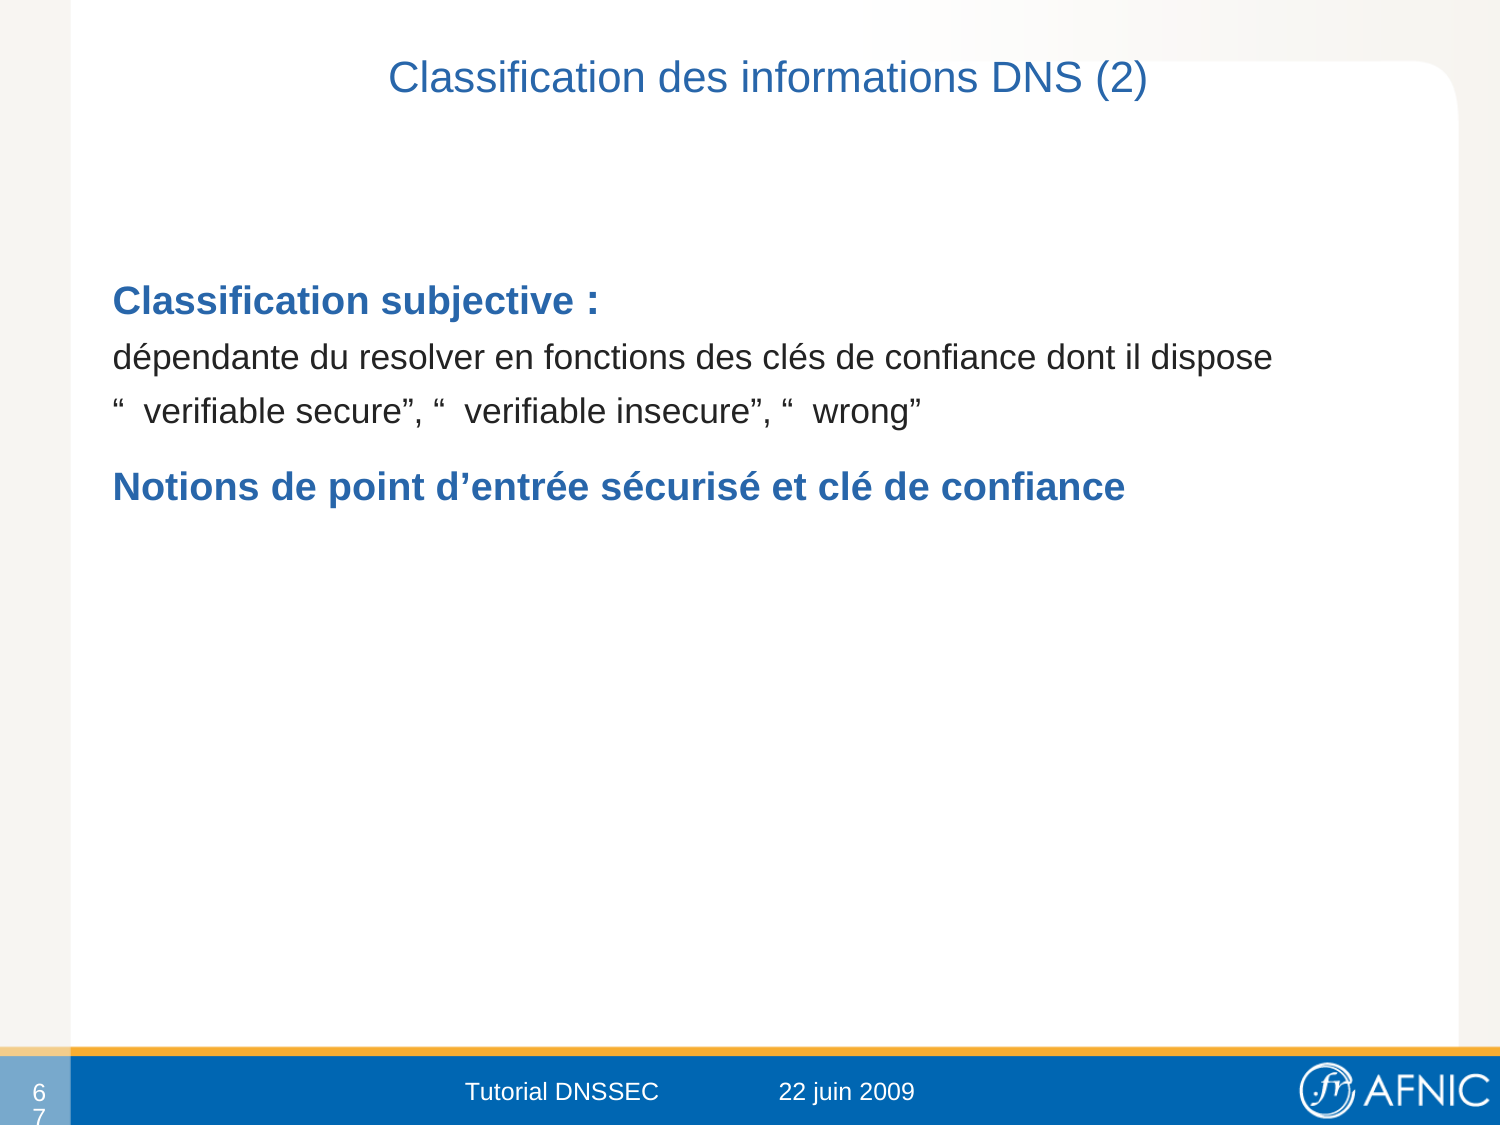

# Classification des informations DNS (2)
Classification subjective :
dépendante du resolver en fonctions des clés de confiance dont il dispose
“ verifiable secure”, “ verifiable insecure”, “ wrong”
Notions de point d’entrée sécurisé et clé de confiance